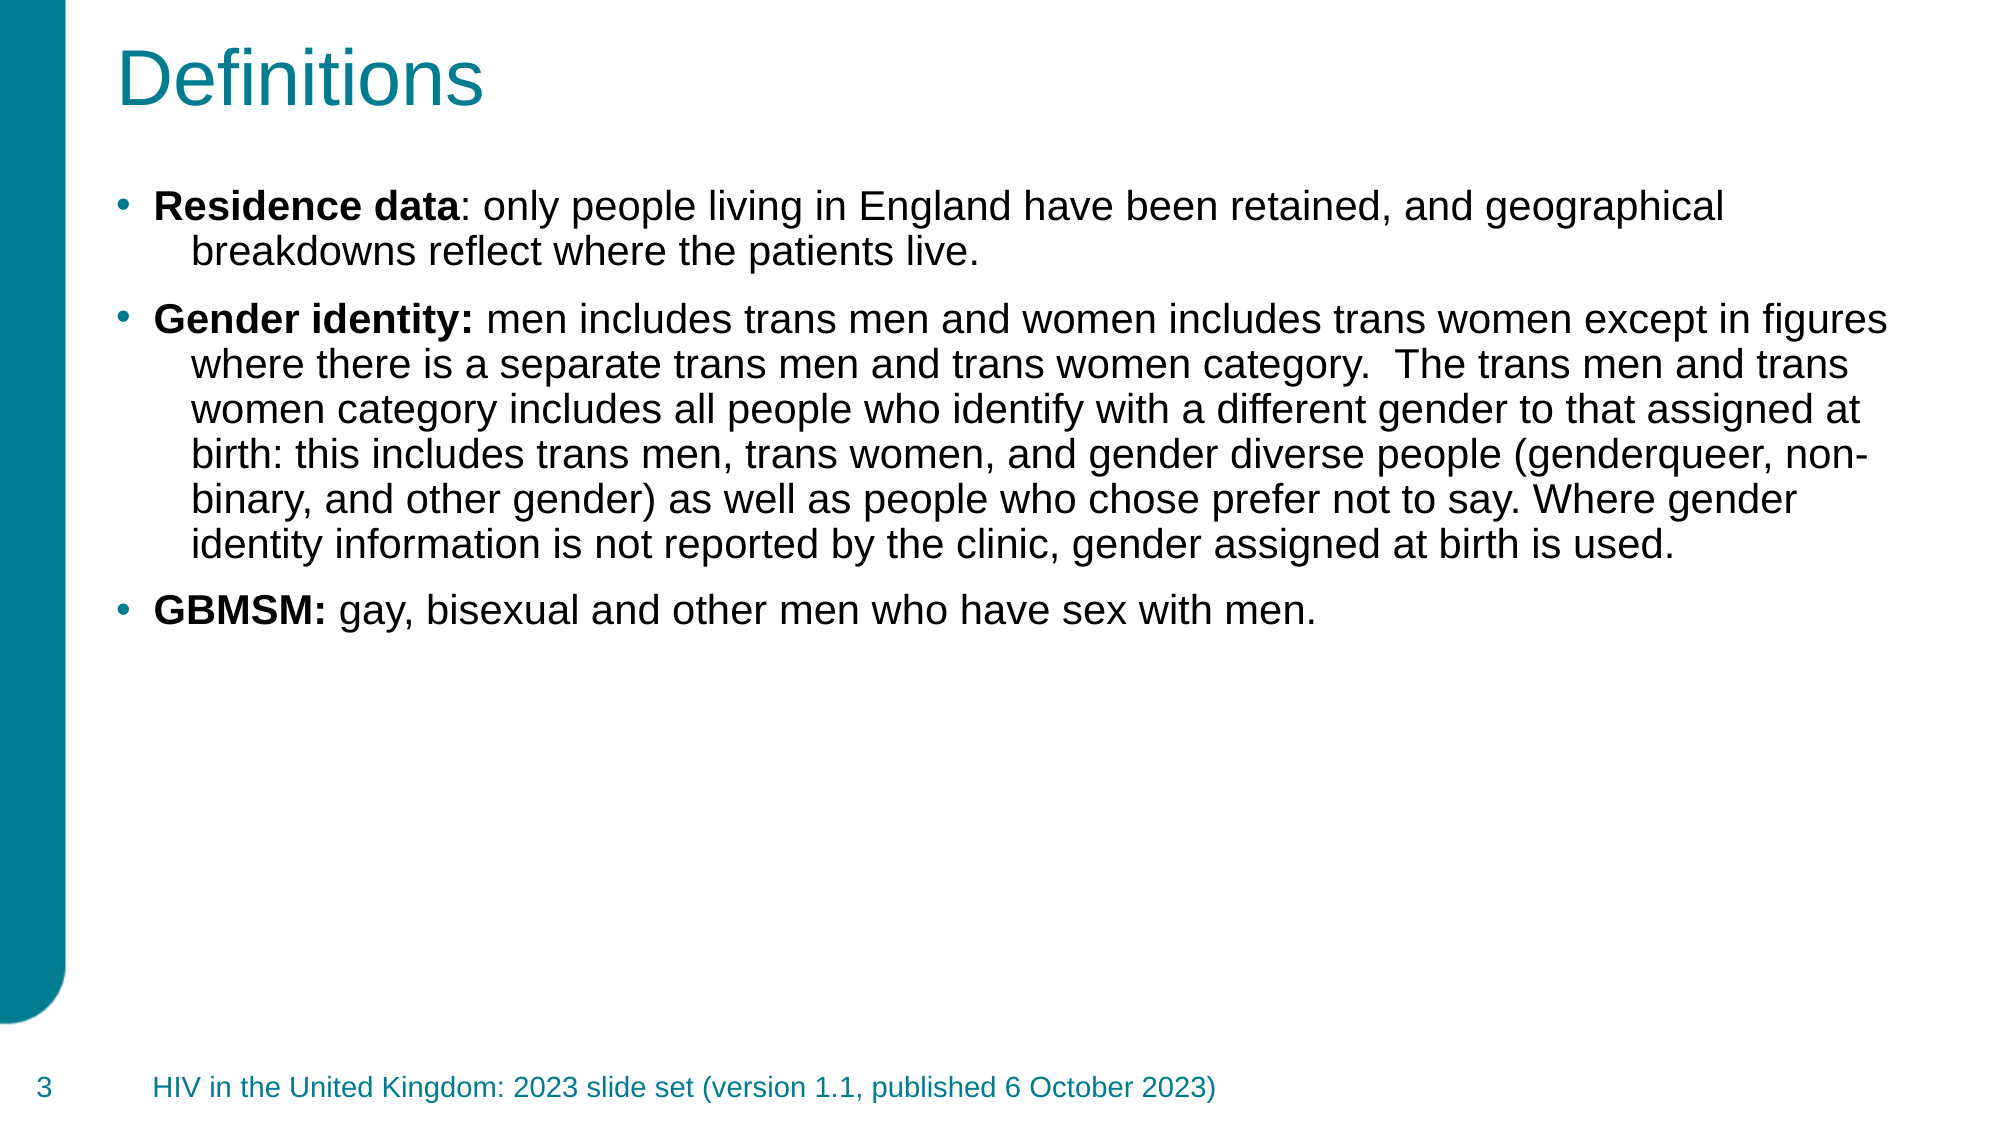

# Definitions
Residence data: only people living in England have been retained, and geographical breakdowns reflect where the patients live.
Gender identity: men includes trans men and women includes trans women except in figures where there is a separate trans men and trans women category.  The trans men and trans women category includes all people who identify with a different gender to that assigned at birth: this includes trans men, trans women, and gender diverse people (genderqueer, non-binary, and other gender) as well as people who chose prefer not to say. Where gender identity information is not reported by the clinic, gender assigned at birth is used.
GBMSM: gay, bisexual and other men who have sex with men.
3
HIV in the United Kingdom: 2023 slide set (version 1.1, published 6 October 2023)